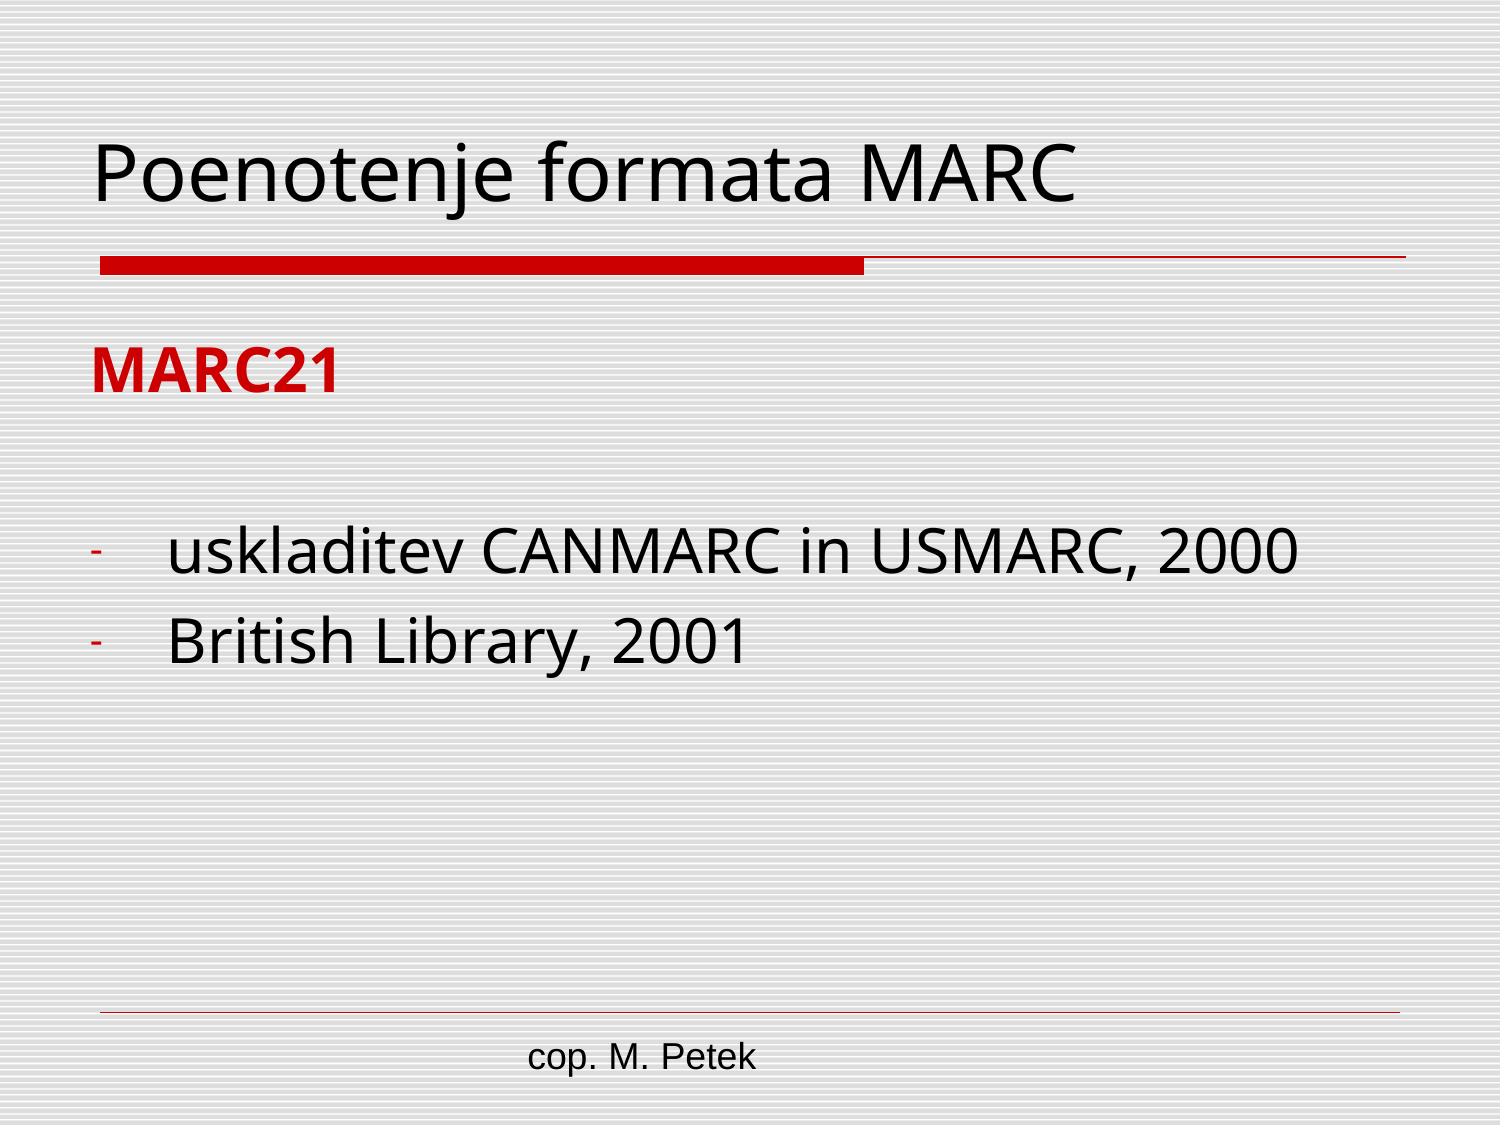

# Poenotenje formata MARC
MARC21
uskladitev CANMARC in USMARC, 2000
British Library, 2001
cop. M. Petek